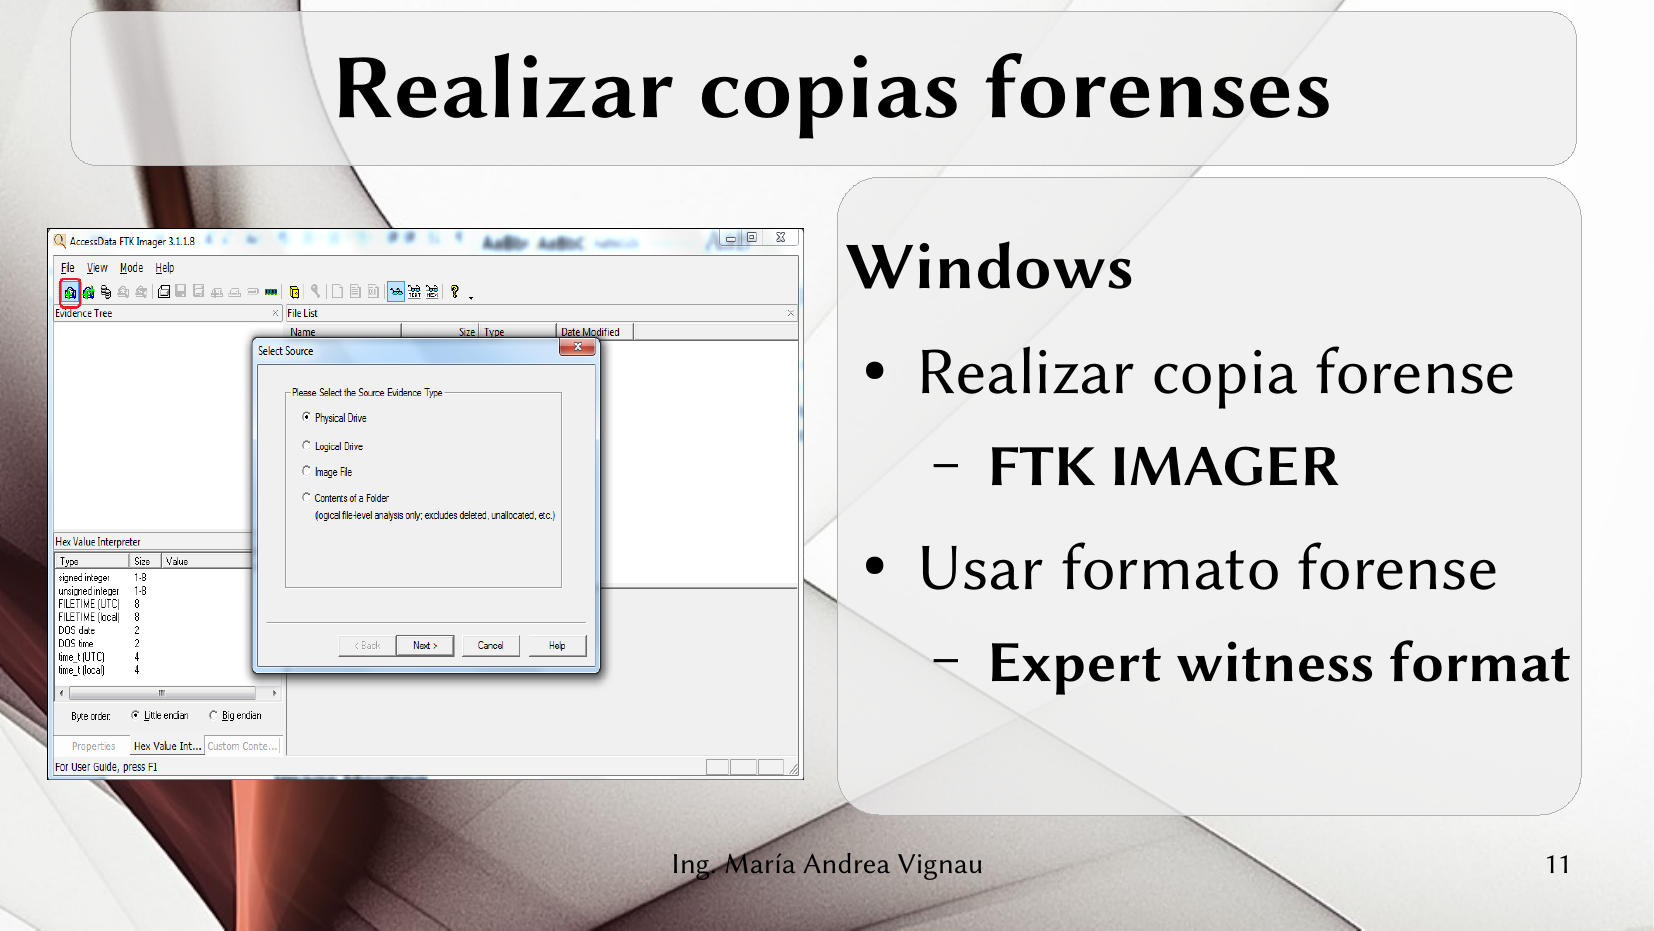

# Realizar copias forenses
Windows
Realizar copia forense
FTK IMAGER
Usar formato forense
Expert witness format
Ing. María Andrea Vignau
11